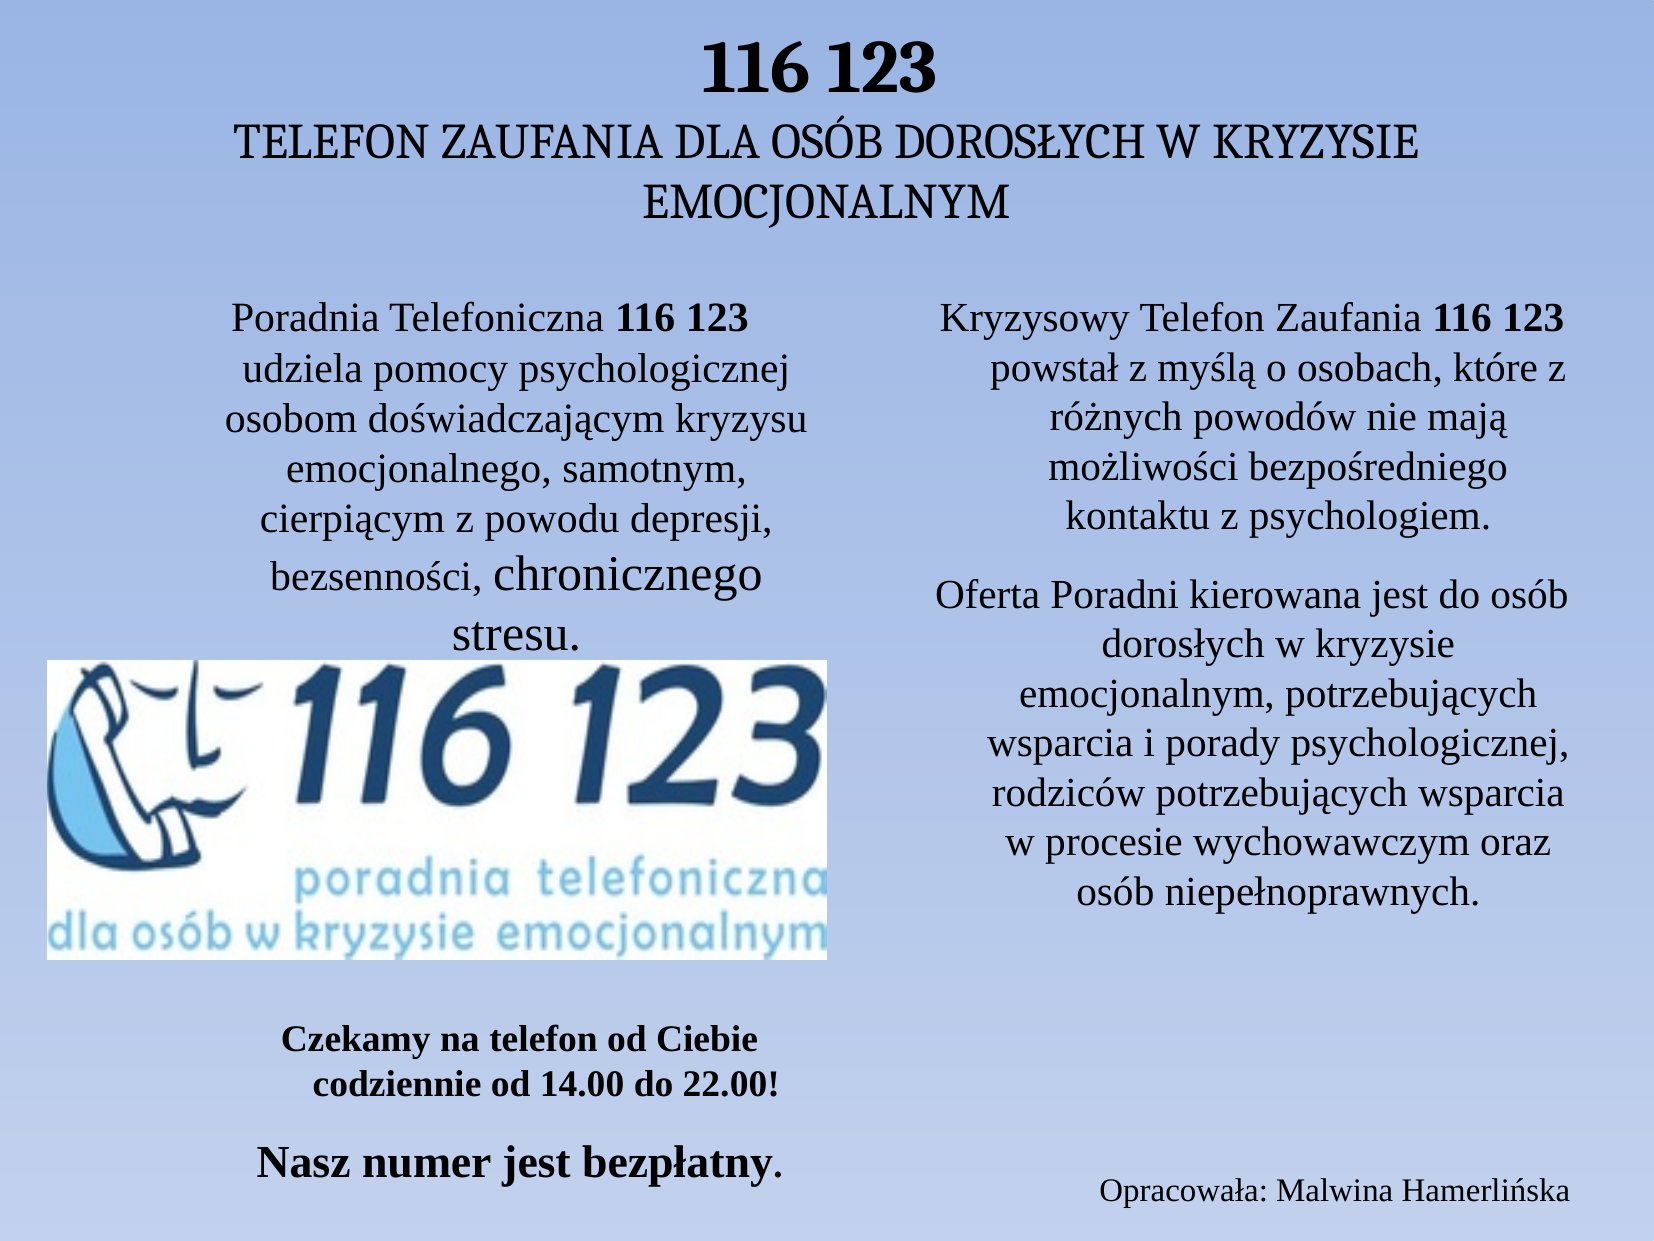

# 116 123 TELEFON ZAUFANIA DLA OSÓB DOROSŁYCH W KRYZYSIE EMOCJONALNYM
Poradnia Telefoniczna 116 123 udziela pomocy psychologicznej osobom doświadczającym kryzysu emocjonalnego, samotnym, cierpiącym z powodu depresji, bezsenności, chronicznego stresu.
Kryzysowy Telefon Zaufania 116 123 powstał z myślą o osobach, które z różnych powodów nie mają możliwości bezpośredniego kontaktu z psychologiem.
Oferta Poradni kierowana jest do osób dorosłych w kryzysie emocjonalnym, potrzebujących wsparcia i porady psychologicznej, rodziców potrzebujących wsparcia w procesie wychowawczym oraz osób niepełnoprawnych.
Opracowała: Malwina Hamerlińska
Czekamy na telefon od Ciebie codziennie od 14.00 do 22.00!
Nasz numer jest bezpłatny.